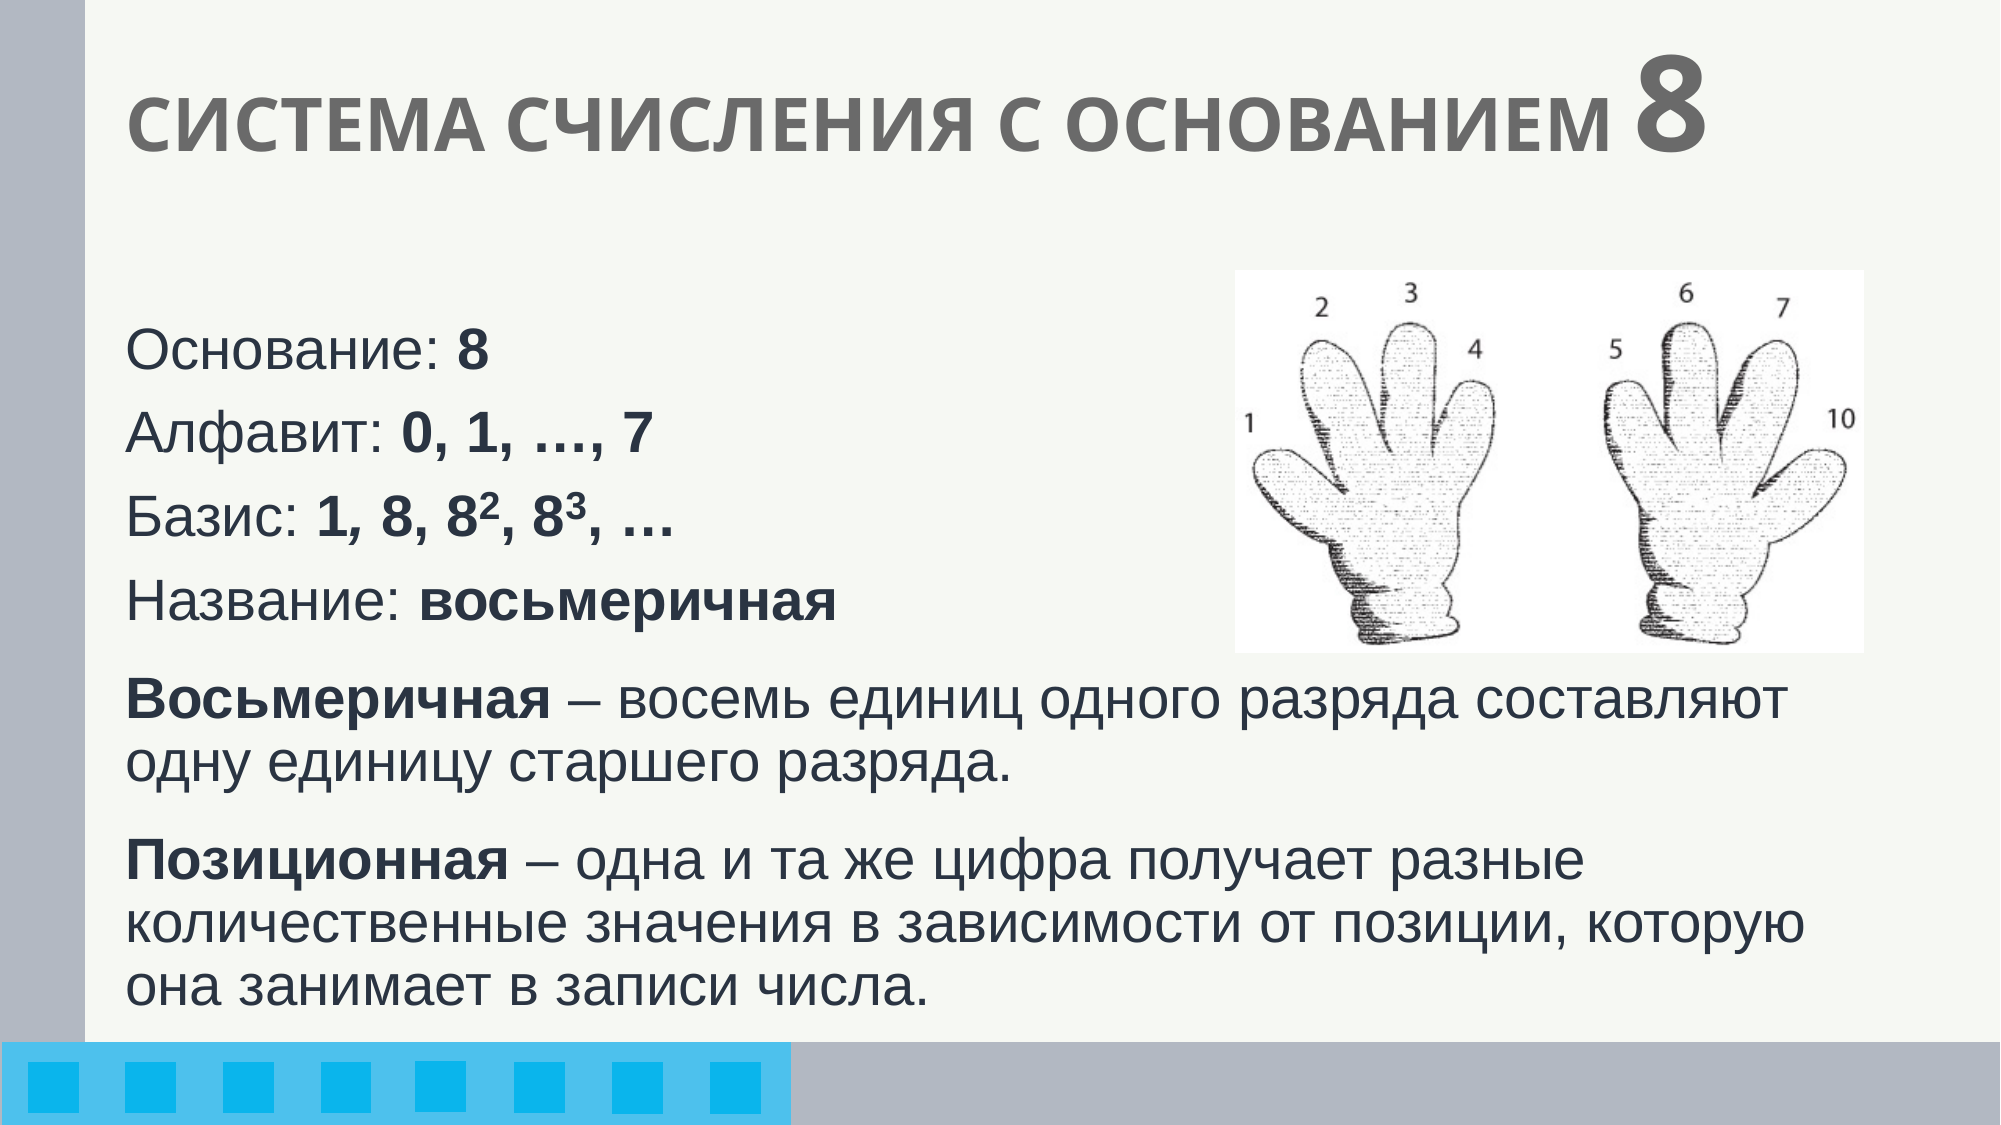

# СИСТЕМА СЧИСЛЕНИЯ С ОСНОВАНИЕМ 8
Основание: 8
Алфавит: 0, 1, …, 7
Базис: 1, 8, 82, 83, …
Название: восьмеричная
Восьмеричная – восемь единиц одного разряда составляют одну единицу старшего разряда.
Позиционная – одна и та же цифра получает разные количественные значения в зависимости от позиции, которую она занимает в записи числа.